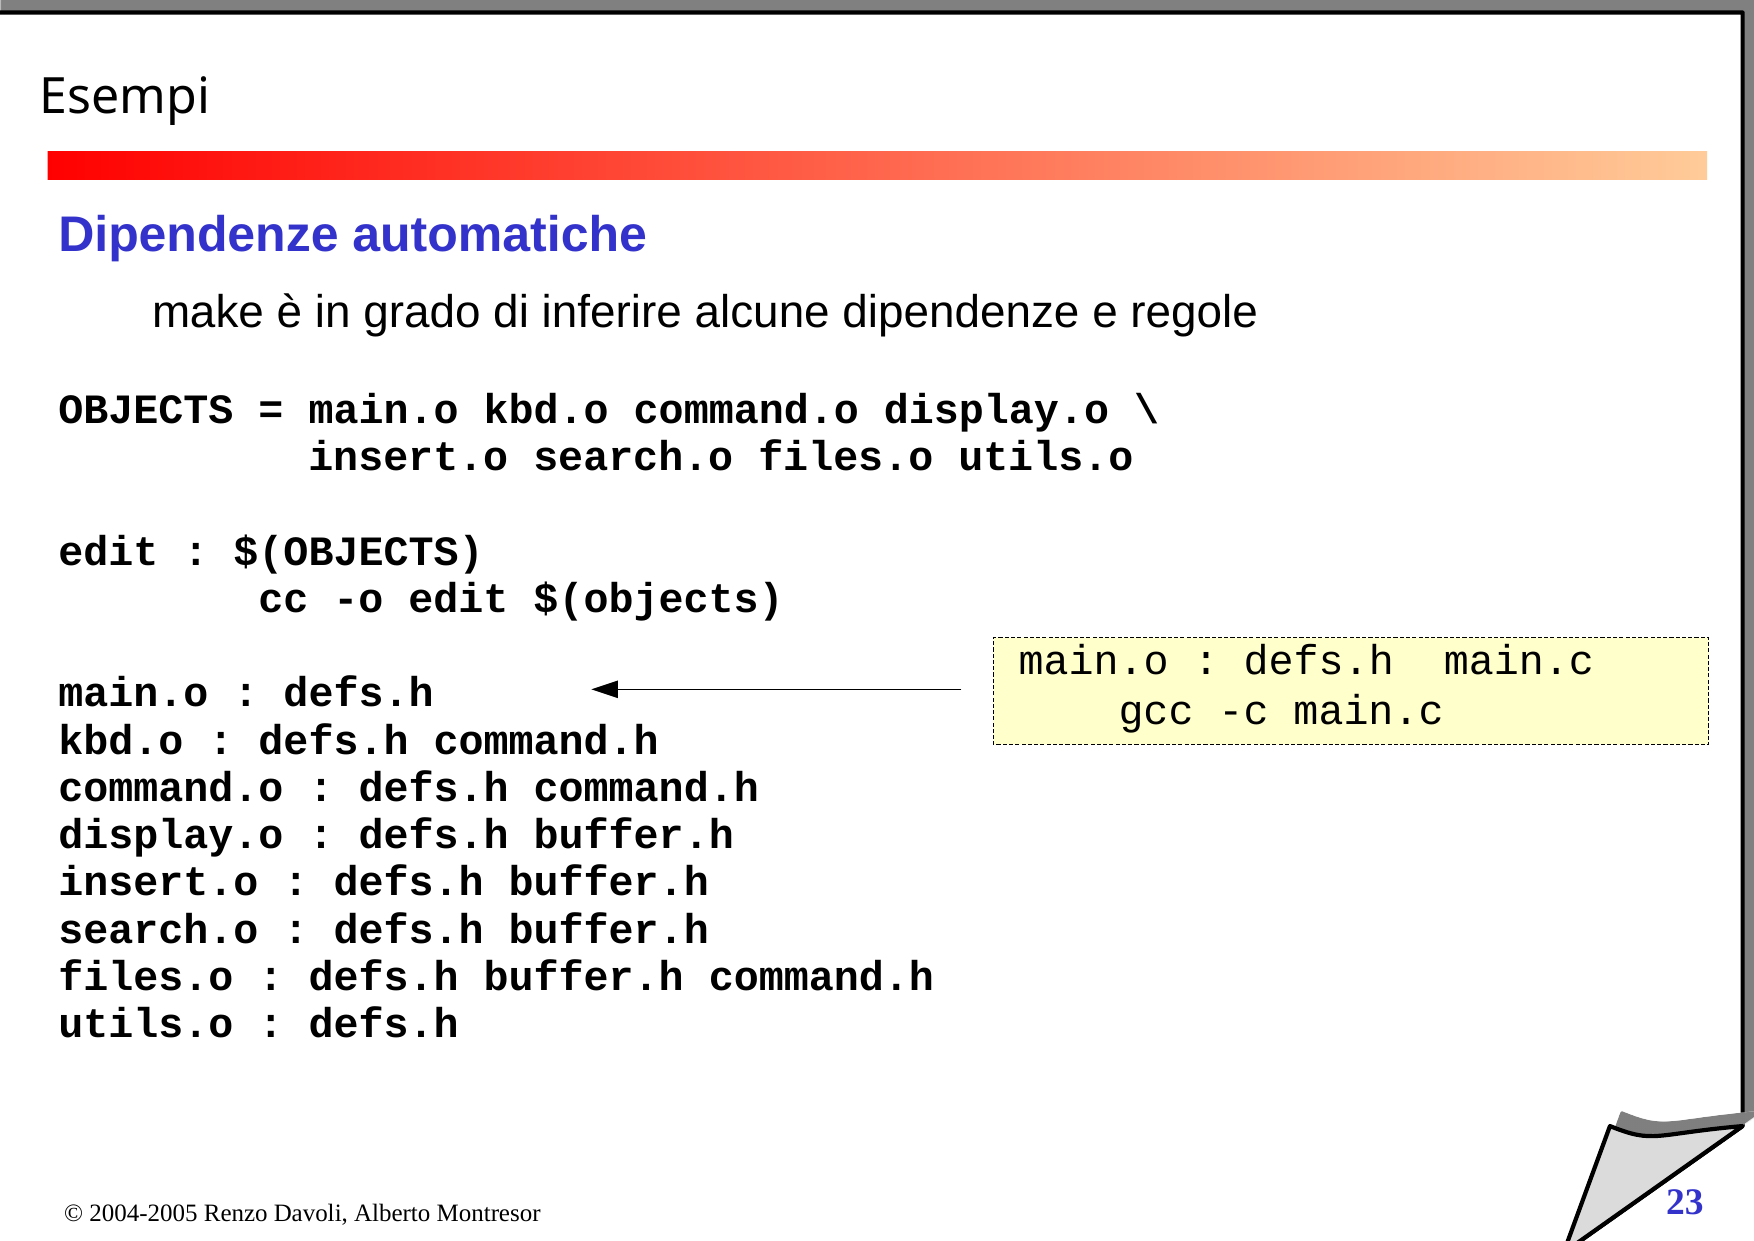

# Esempi
Dipendenze automatiche
make è in grado di inferire alcune dipendenze e regole
OBJECTS = main.o kbd.o command.o display.o \
 insert.o search.o files.o utils.o
edit : $(OBJECTS)
 cc -o edit $(objects)
main.o : defs.h
kbd.o : defs.h command.h
command.o : defs.h command.h
display.o : defs.h buffer.h
insert.o : defs.h buffer.h
search.o : defs.h buffer.h
files.o : defs.h buffer.h command.h
utils.o : defs.h
 main.o : defs.h main.c
 gcc -c main.c